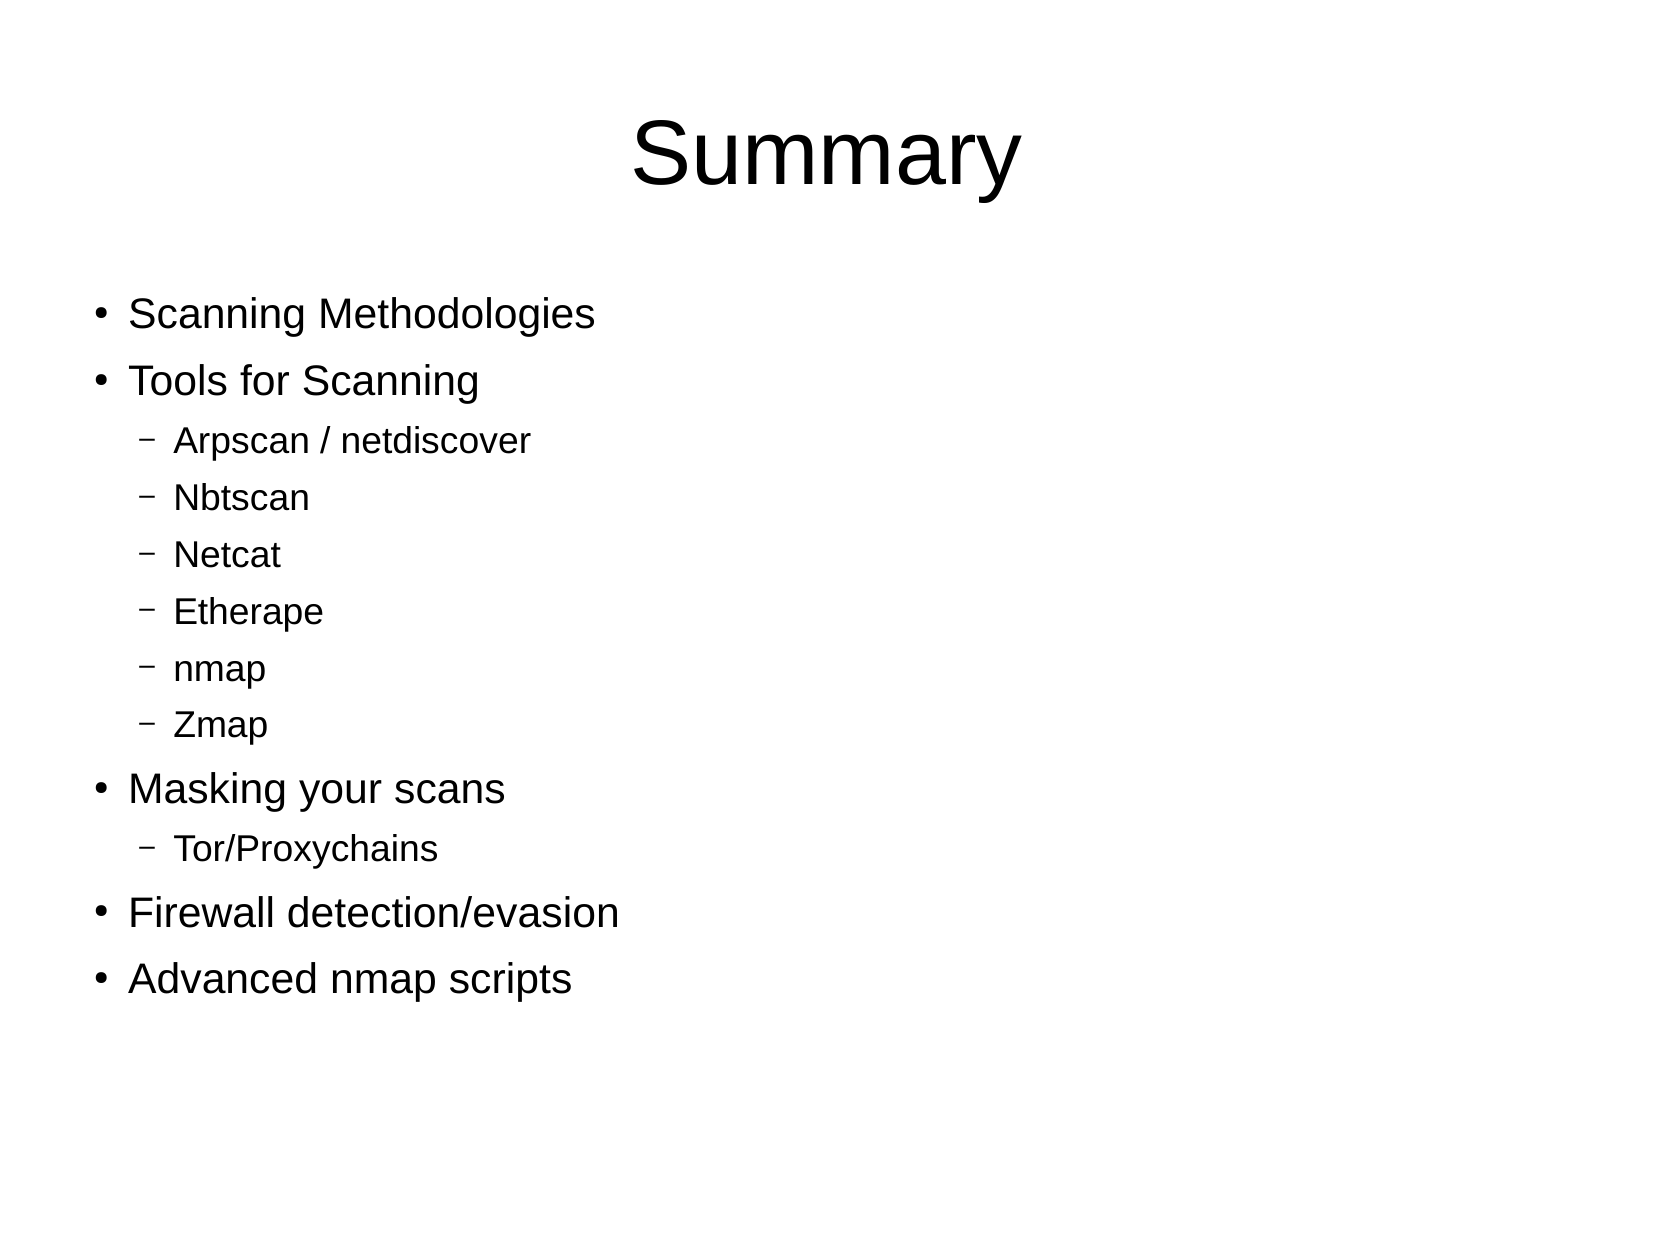

# Summary
Scanning Methodologies
Tools for Scanning
Arpscan / netdiscover
Nbtscan
Netcat
Etherape
nmap
Zmap
Masking your scans
Tor/Proxychains
Firewall detection/evasion
Advanced nmap scripts